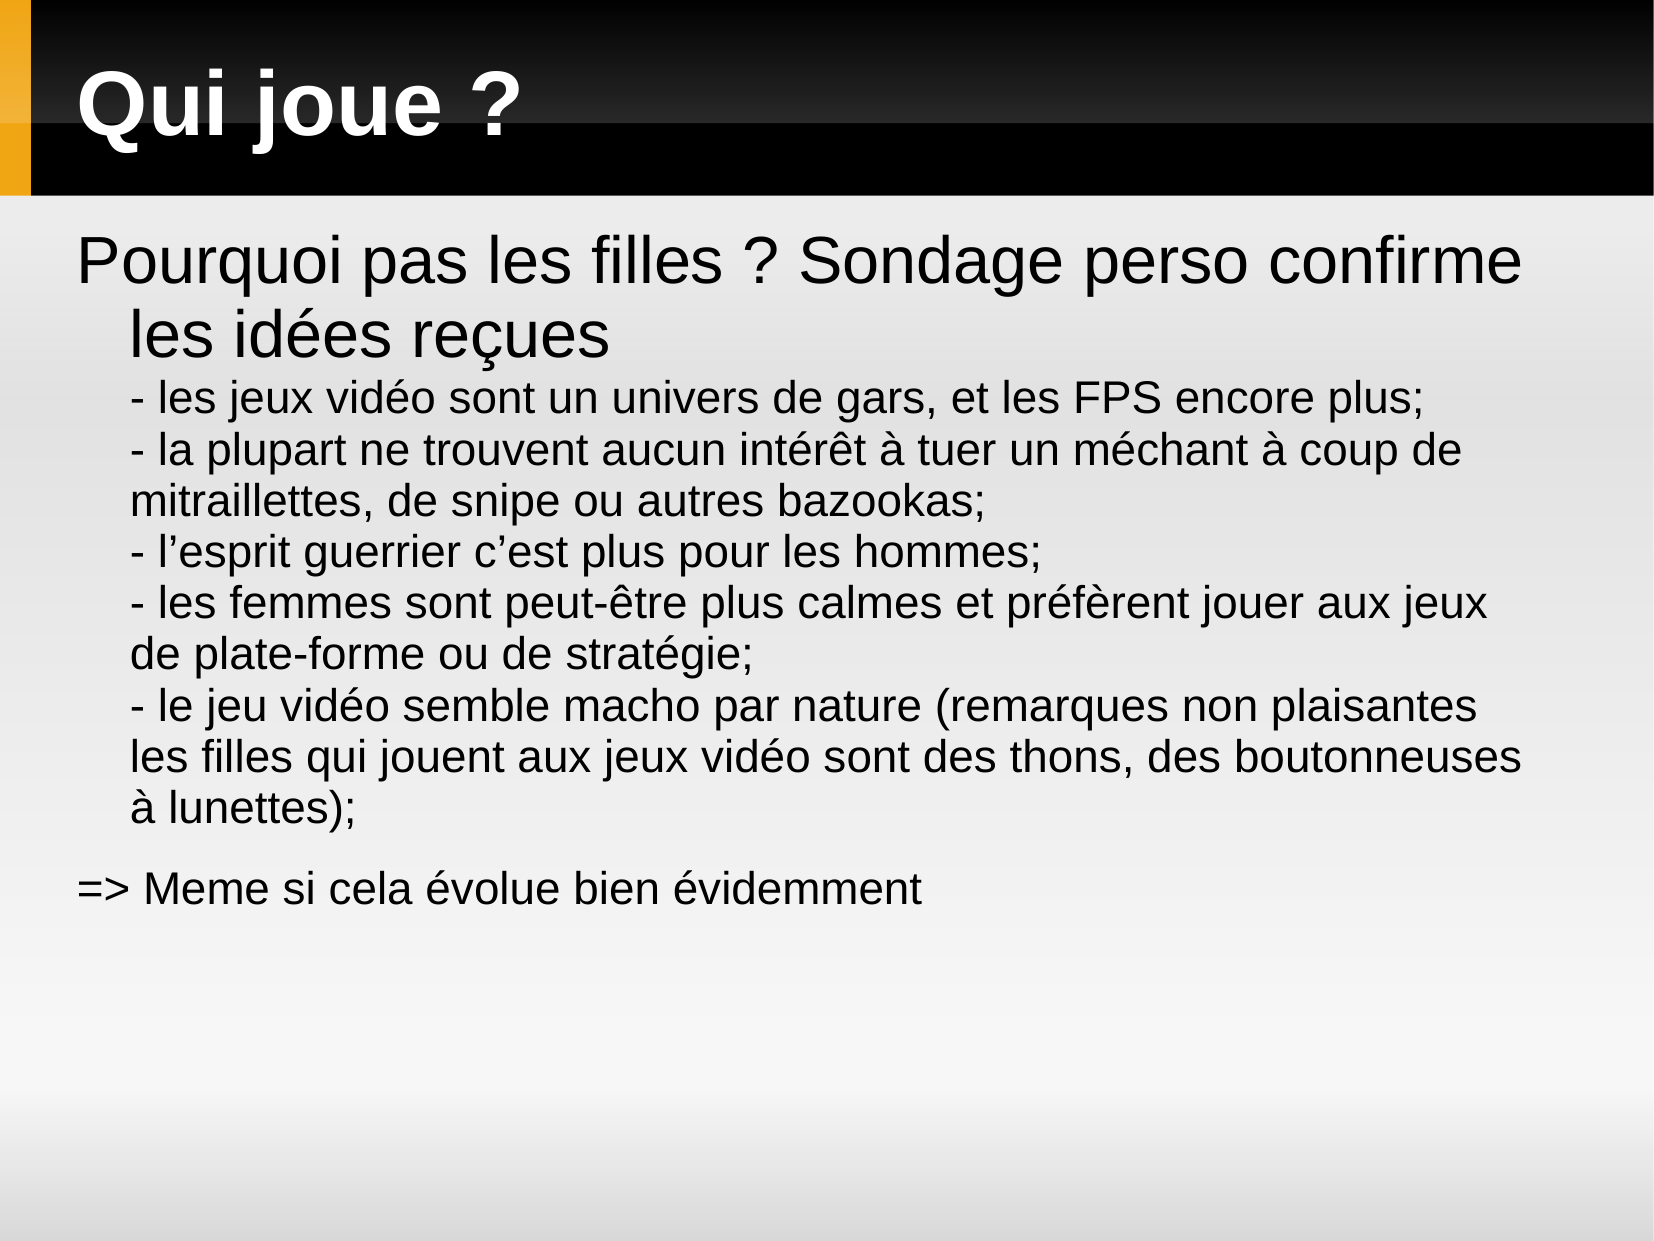

# Qui joue ?
Pourquoi pas les filles ? Sondage perso confirme les idées reçues
- les jeux vidéo sont un univers de gars, et les FPS encore plus;
- la plupart ne trouvent aucun intérêt à tuer un méchant à coup de mitraillettes, de snipe ou autres bazookas;
- l’esprit guerrier c’est plus pour les hommes;
- les femmes sont peut-être plus calmes et préfèrent jouer aux jeux de plate-forme ou de stratégie;
- le jeu vidéo semble macho par nature (remarques non plaisantes les filles qui jouent aux jeux vidéo sont des thons, des boutonneuses à lunettes);
=> Meme si cela évolue bien évidemment